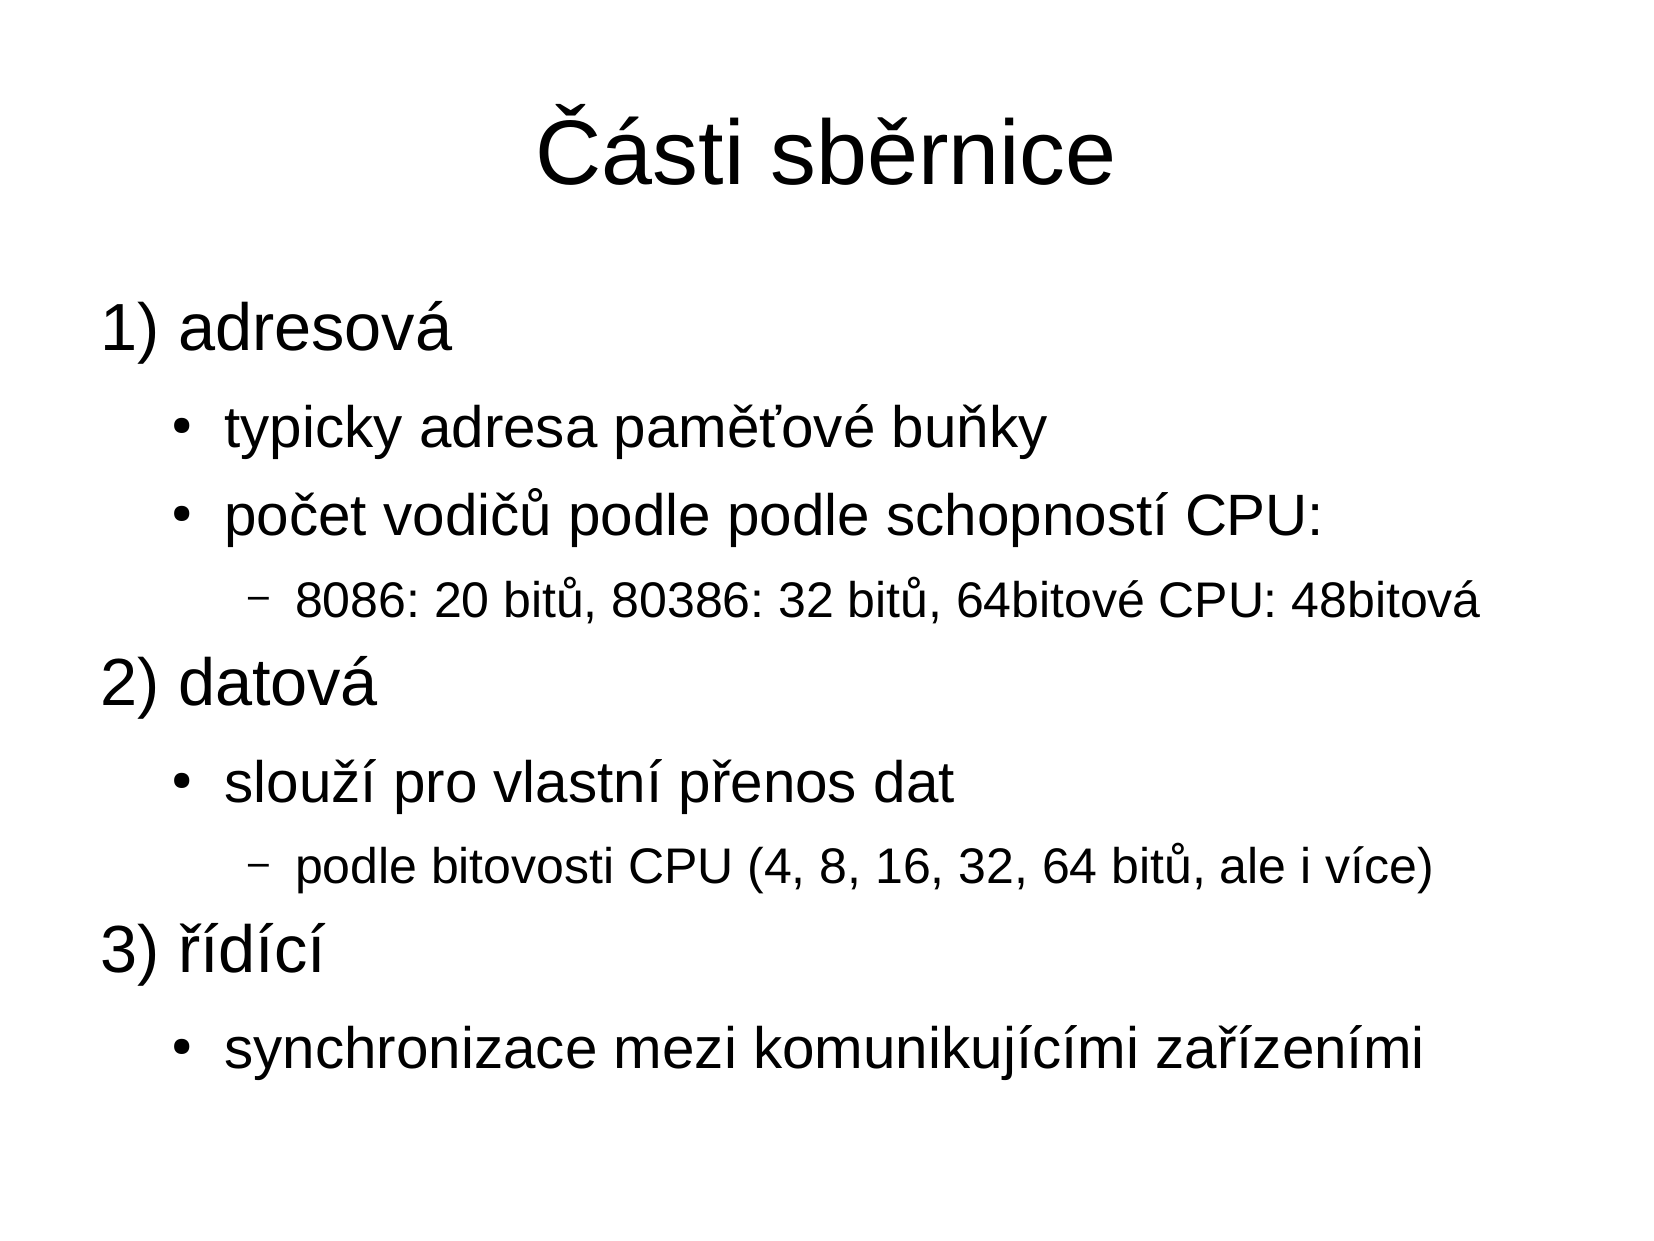

# Části sběrnice
 adresová
typicky adresa paměťové buňky
počet vodičů podle podle schopností CPU:
8086: 20 bitů, 80386: 32 bitů, 64bitové CPU: 48bitová
 datová
slouží pro vlastní přenos dat
podle bitovosti CPU (4, 8, 16, 32, 64 bitů, ale i více)
 řídící
synchronizace mezi komunikujícími zařízeními